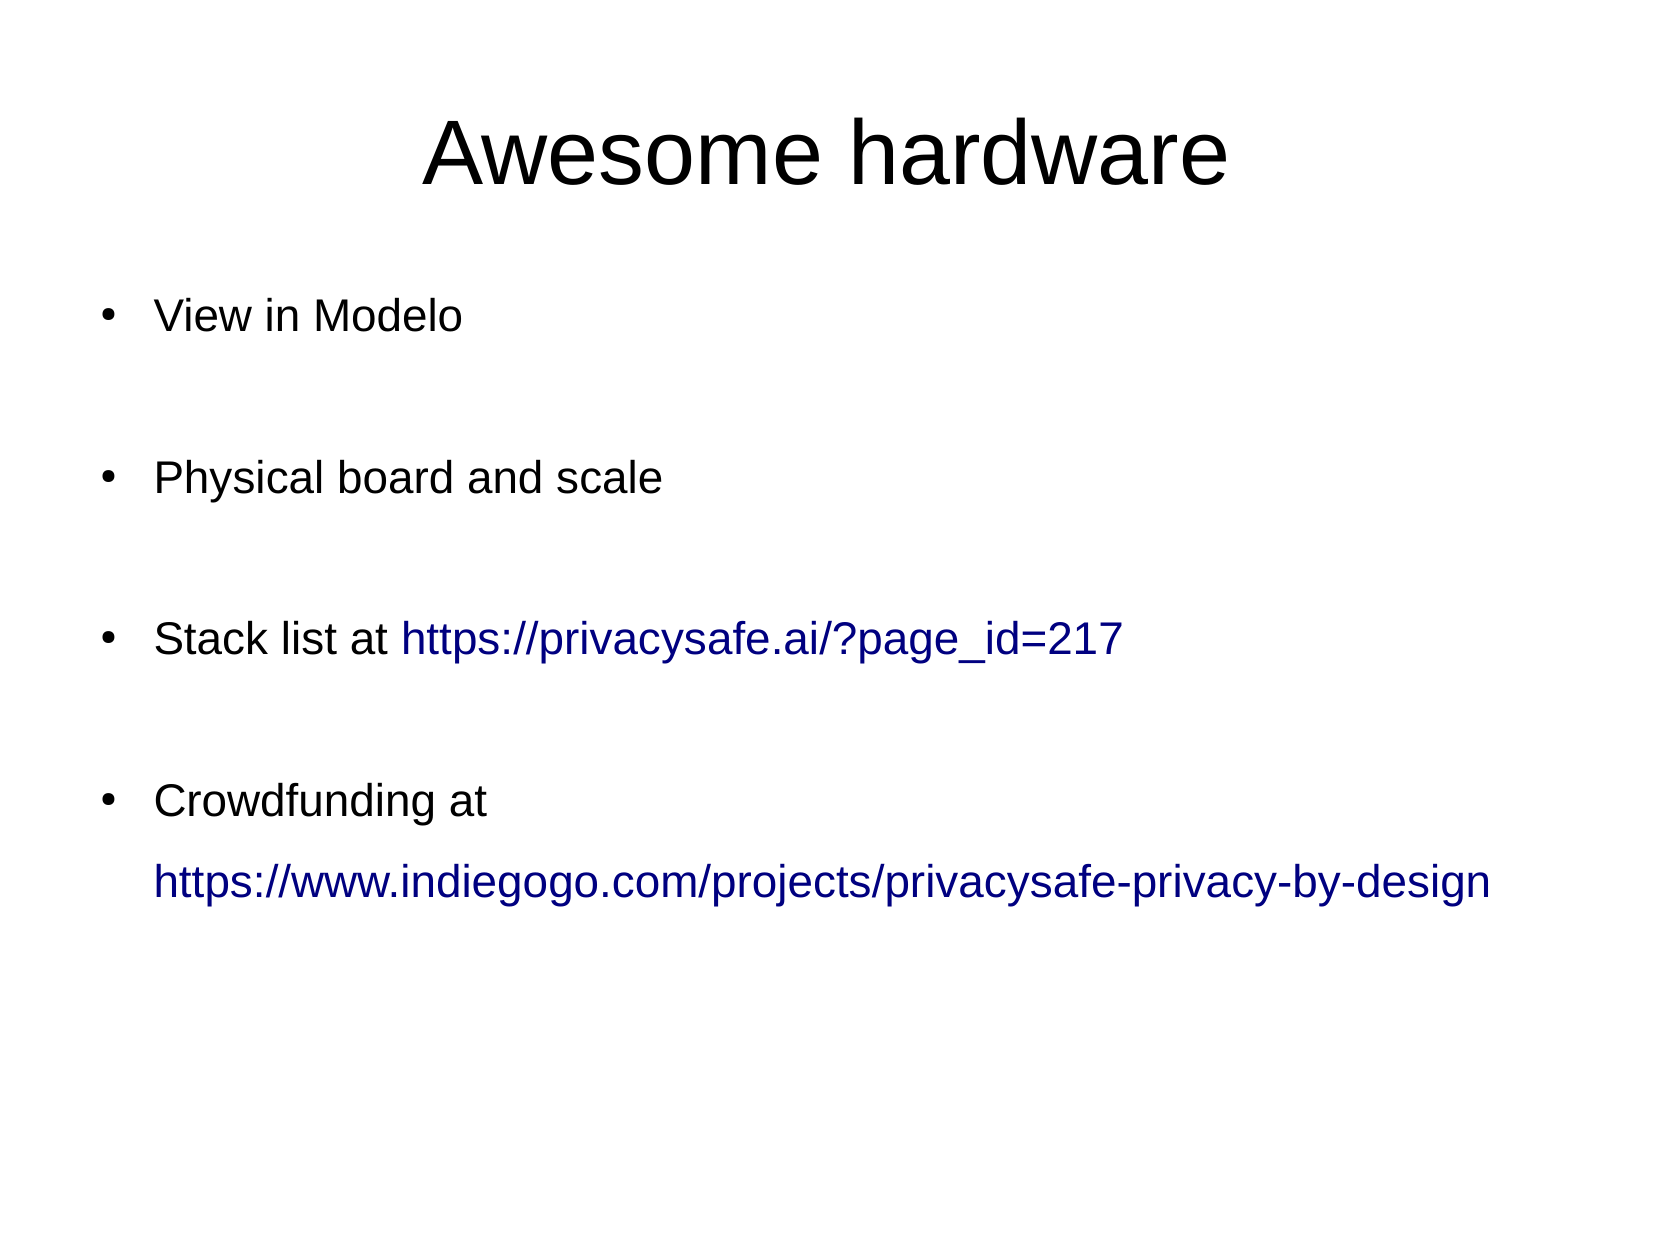

# Awesome hardware
View in Modelo
Physical board and scale
Stack list at https://privacysafe.ai/?page_id=217
Crowdfunding at
https://www.indiegogo.com/projects/privacysafe-privacy-by-design